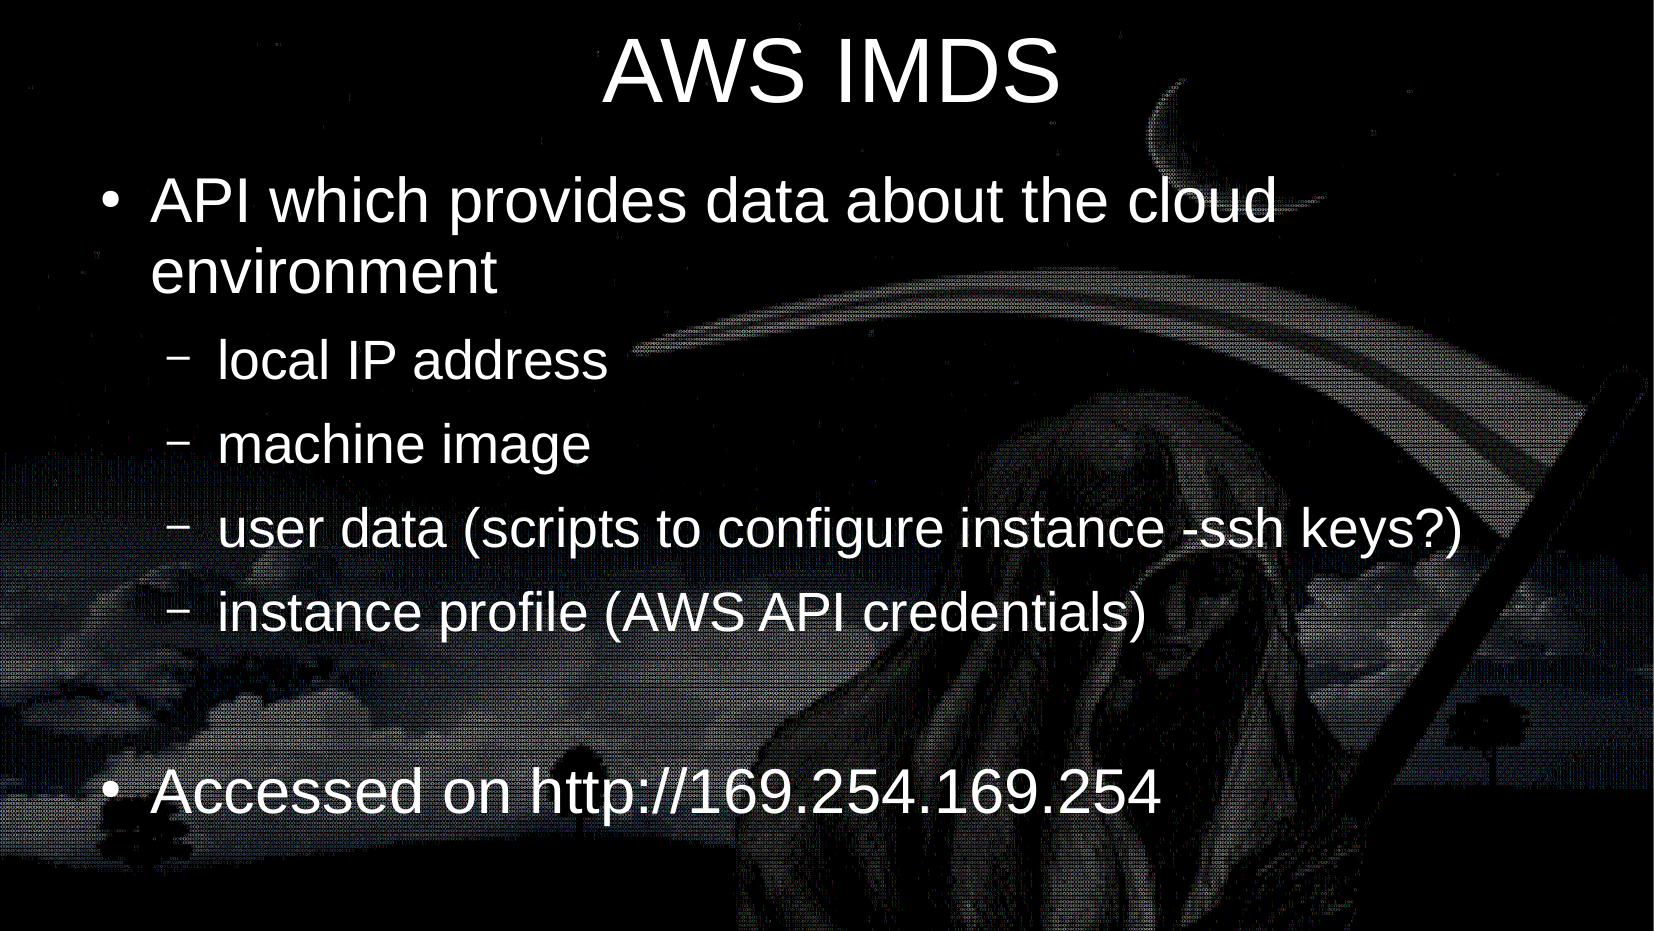

# AWS IMDS
API which provides data about the cloud environment
local IP address
machine image
user data (scripts to configure instance -ssh keys?)
instance profile (AWS API credentials)
Accessed on http://169.254.169.254